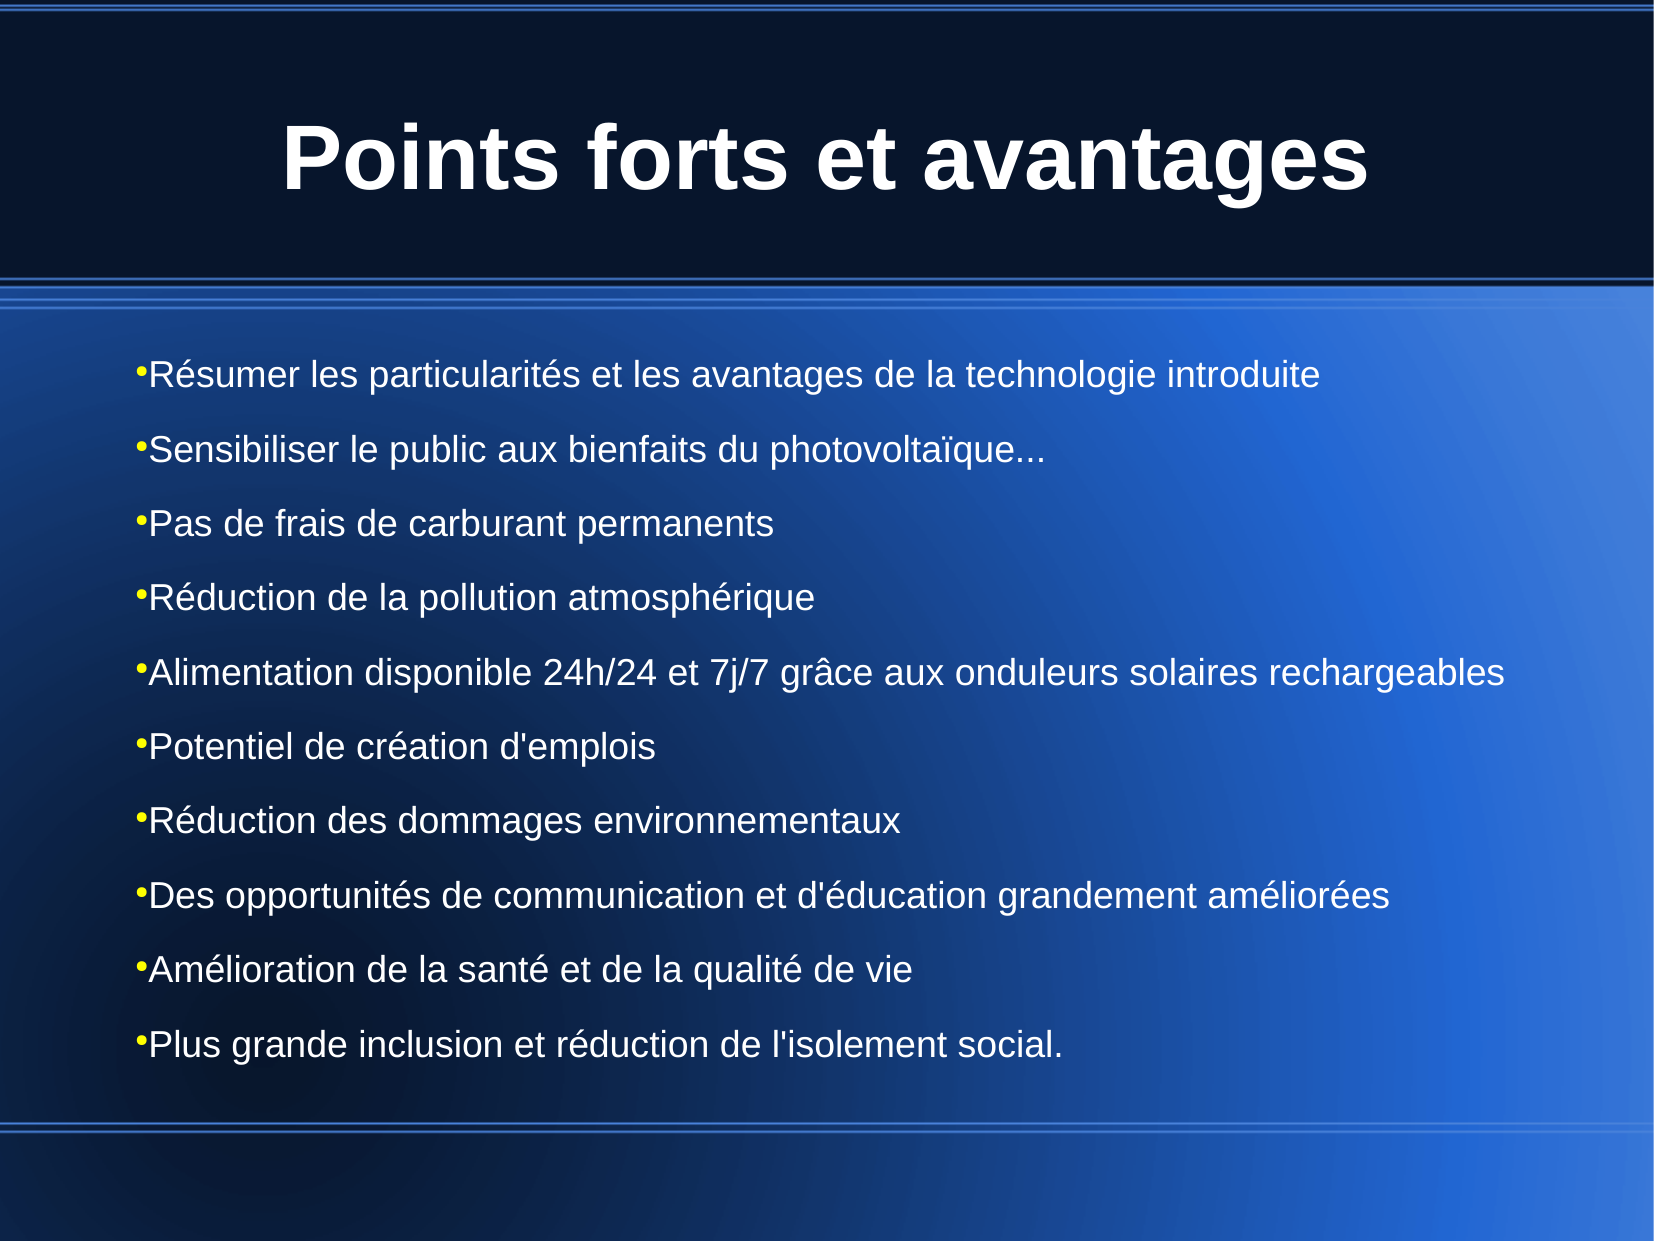

# Points forts et avantages
Résumer les particularités et les avantages de la technologie introduite
Sensibiliser le public aux bienfaits du photovoltaïque...
Pas de frais de carburant permanents
Réduction de la pollution atmosphérique
Alimentation disponible 24h/24 et 7j/7 grâce aux onduleurs solaires rechargeables
Potentiel de création d'emplois
Réduction des dommages environnementaux
Des opportunités de communication et d'éducation grandement améliorées
Amélioration de la santé et de la qualité de vie
Plus grande inclusion et réduction de l'isolement social.